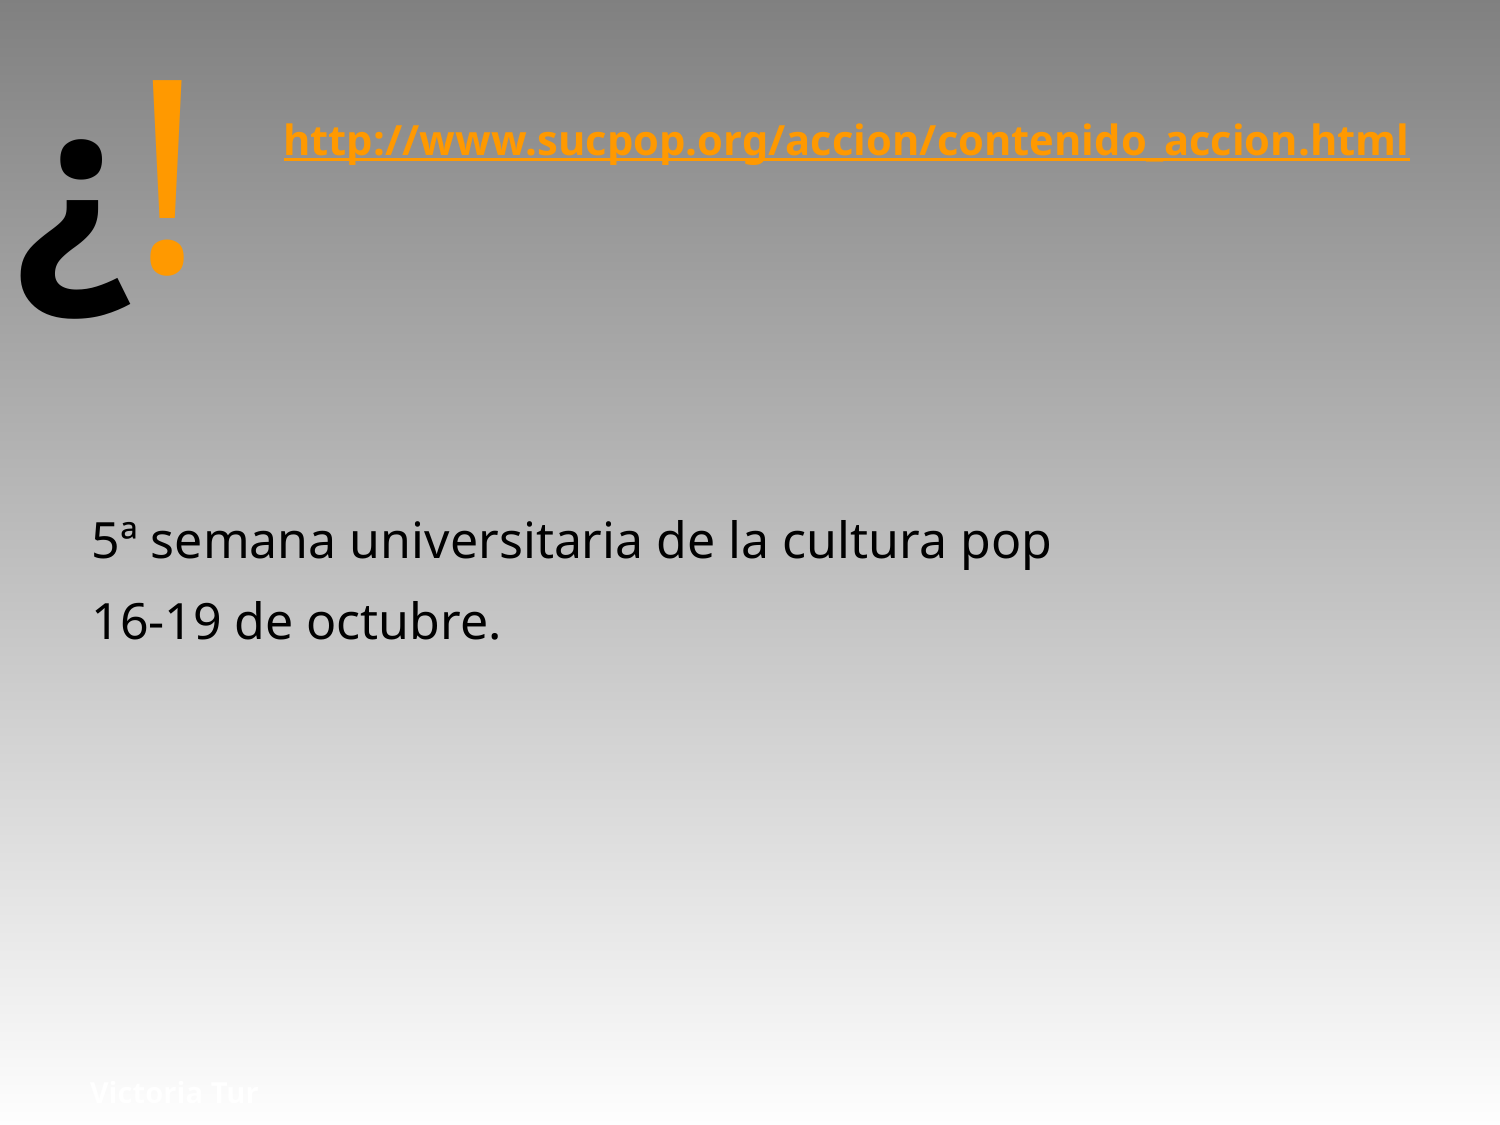

# http://www.sucpop.org/accion/contenido_accion.html
5ª semana universitaria de la cultura pop
16-19 de octubre.